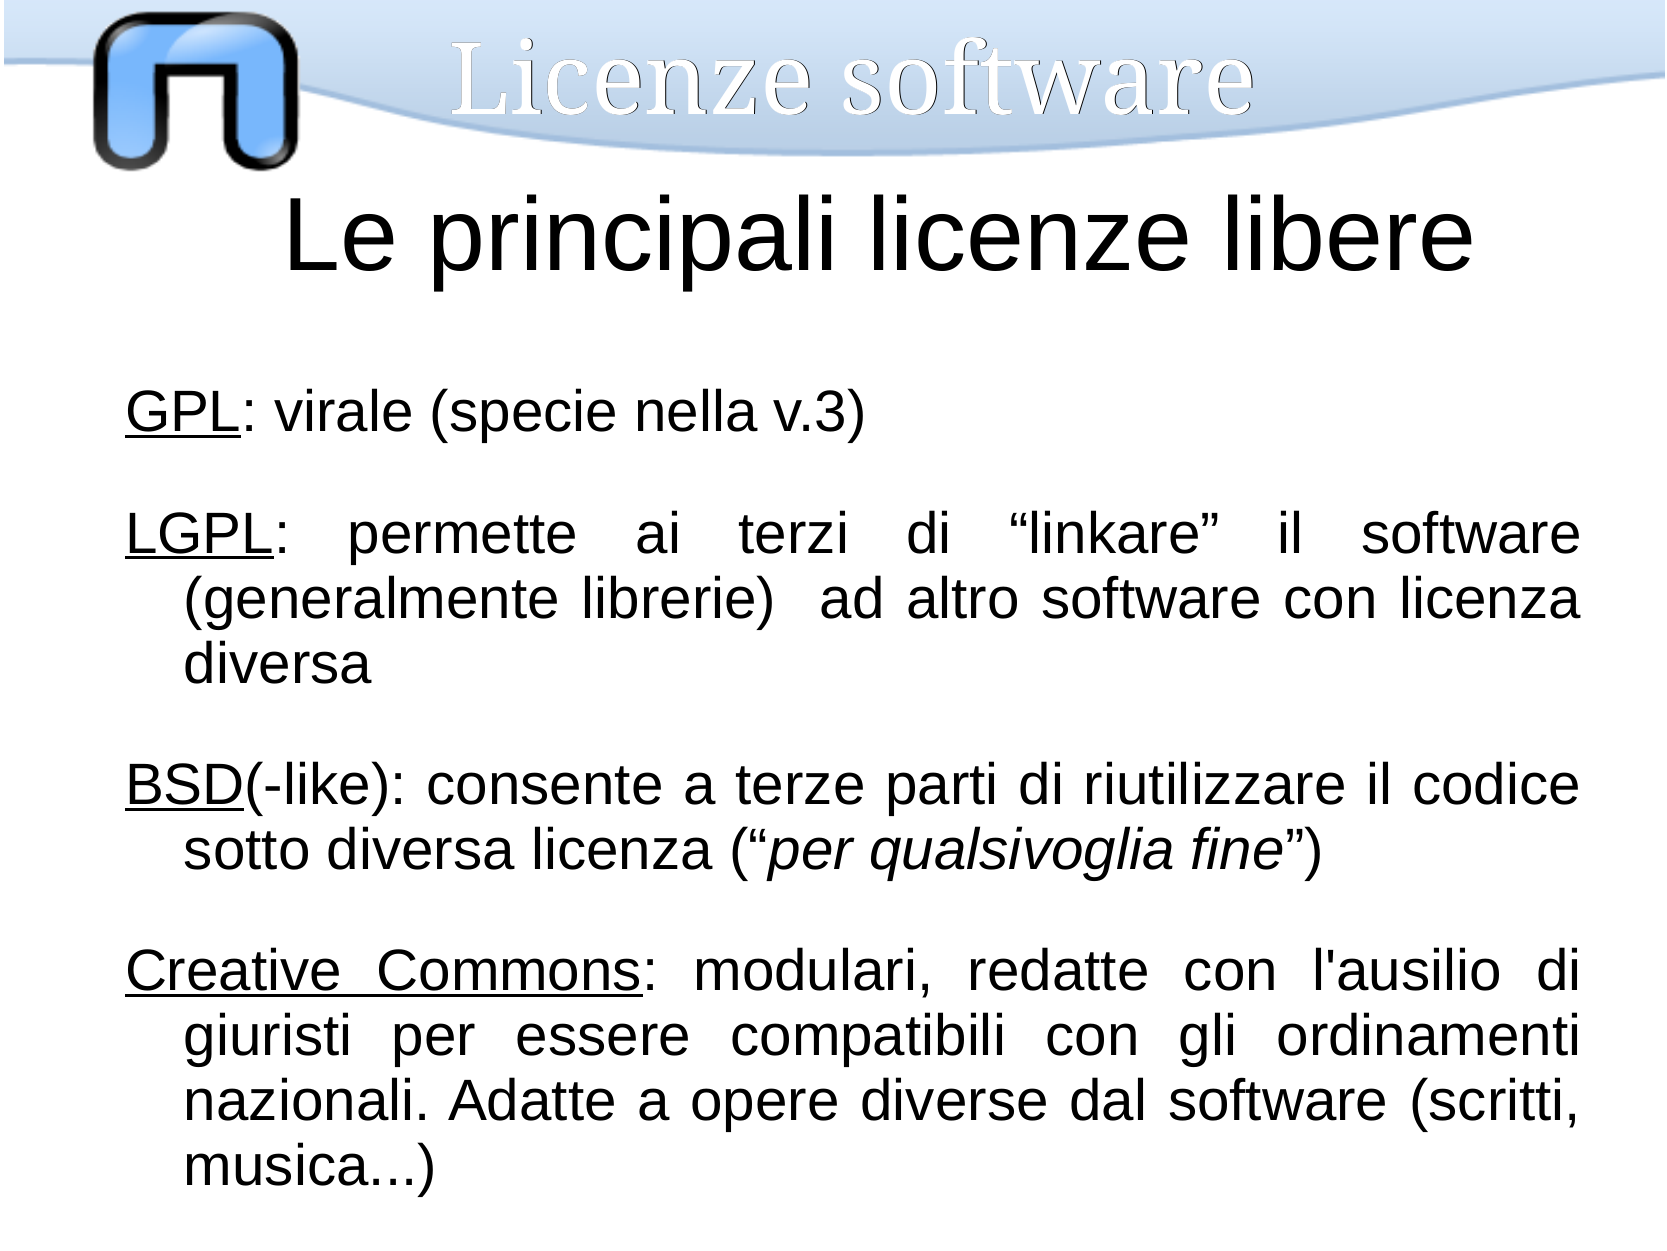

Licenze software
# Le principali licenze libere
GPL: virale (specie nella v.3)
LGPL: permette ai terzi di “linkare” il software (generalmente librerie) ad altro software con licenza diversa
BSD(-like): consente a terze parti di riutilizzare il codice sotto diversa licenza (“per qualsivoglia fine”)
Creative Commons: modulari, redatte con l'ausilio di giuristi per essere compatibili con gli ordinamenti nazionali. Adatte a opere diverse dal software (scritti, musica...)